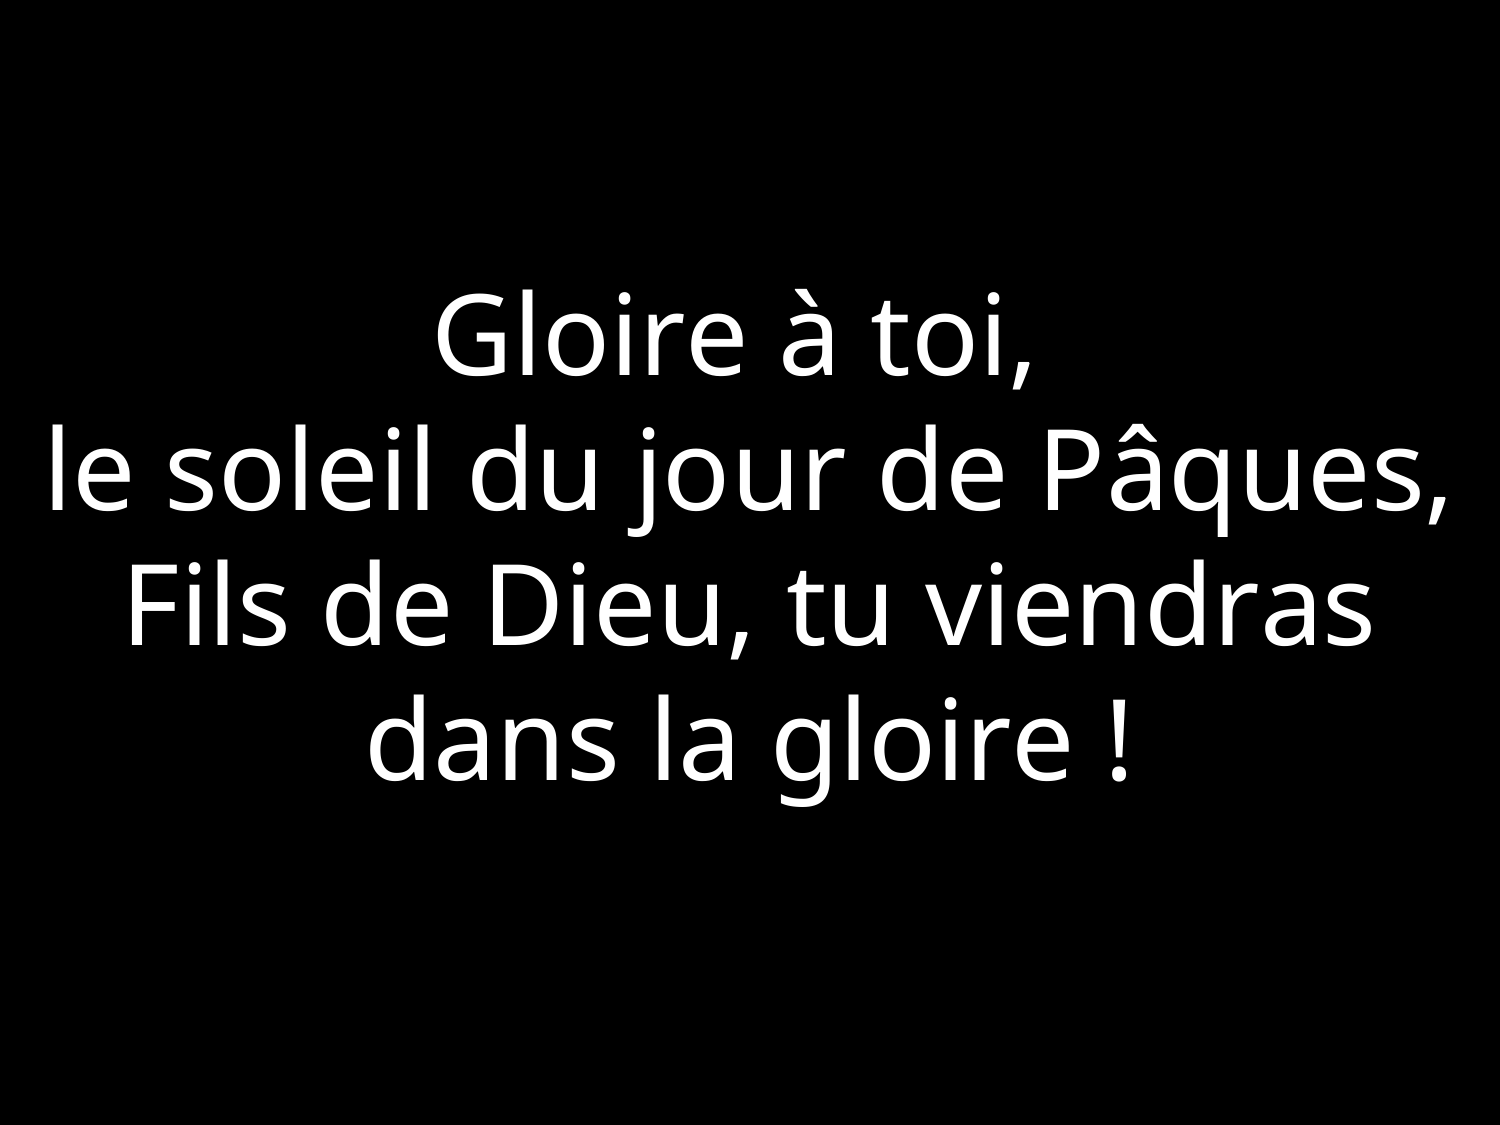

Gloire à toi,
le soleil du jour de Pâques, Fils de Dieu, tu viendras dans la gloire !